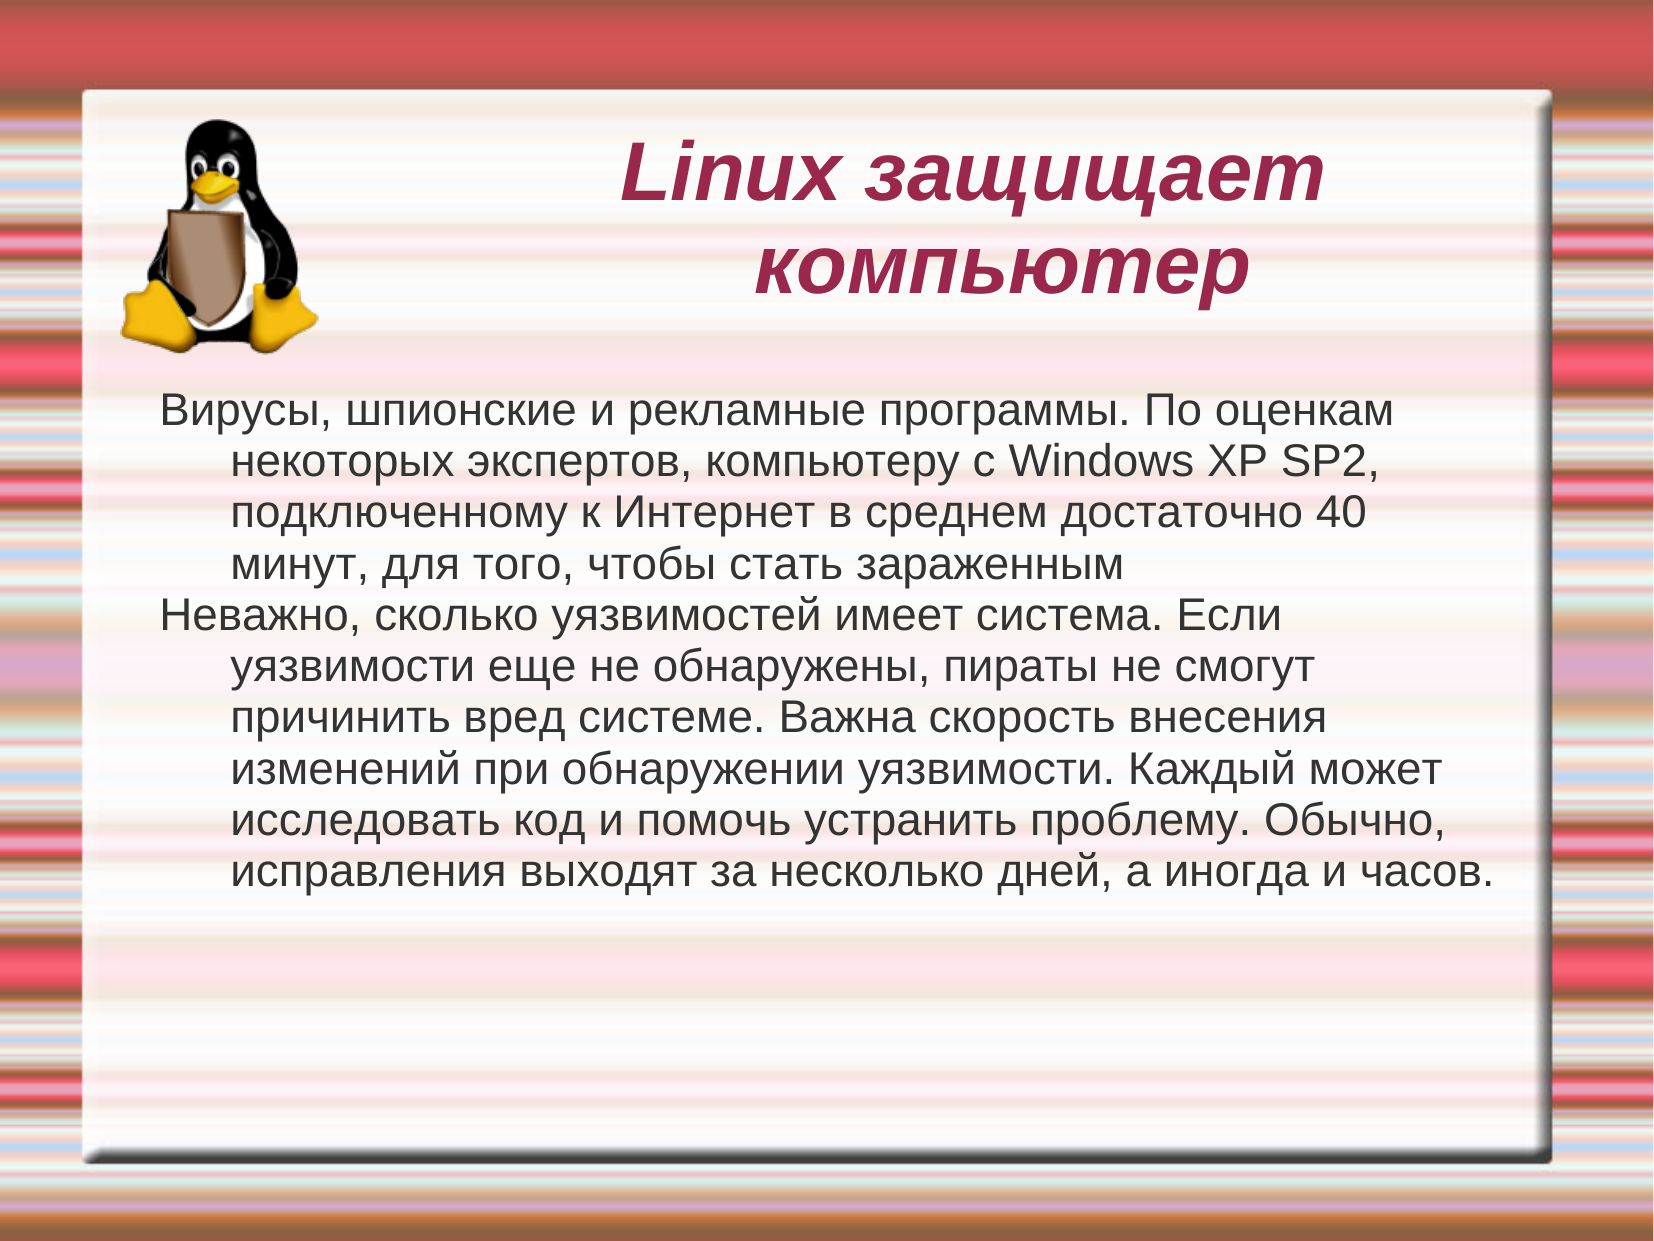

# Linux защищает компьютер
Вирусы, шпионские и рекламные программы. По оценкам некоторых экспертов, компьютеру с Windows XP SP2, подключенному к Интернет в среднем достаточно 40 минут, для того, чтобы стать зараженным
Неважно, сколько уязвимостей имеет система. Если уязвимости еще не обнаружены, пираты не смогут причинить вред системе. Важна скорость внесения изменений при обнаружении уязвимости. Каждый может исследовать код и помочь устранить проблему. Обычно, исправления выходят за несколько дней, а иногда и часов.